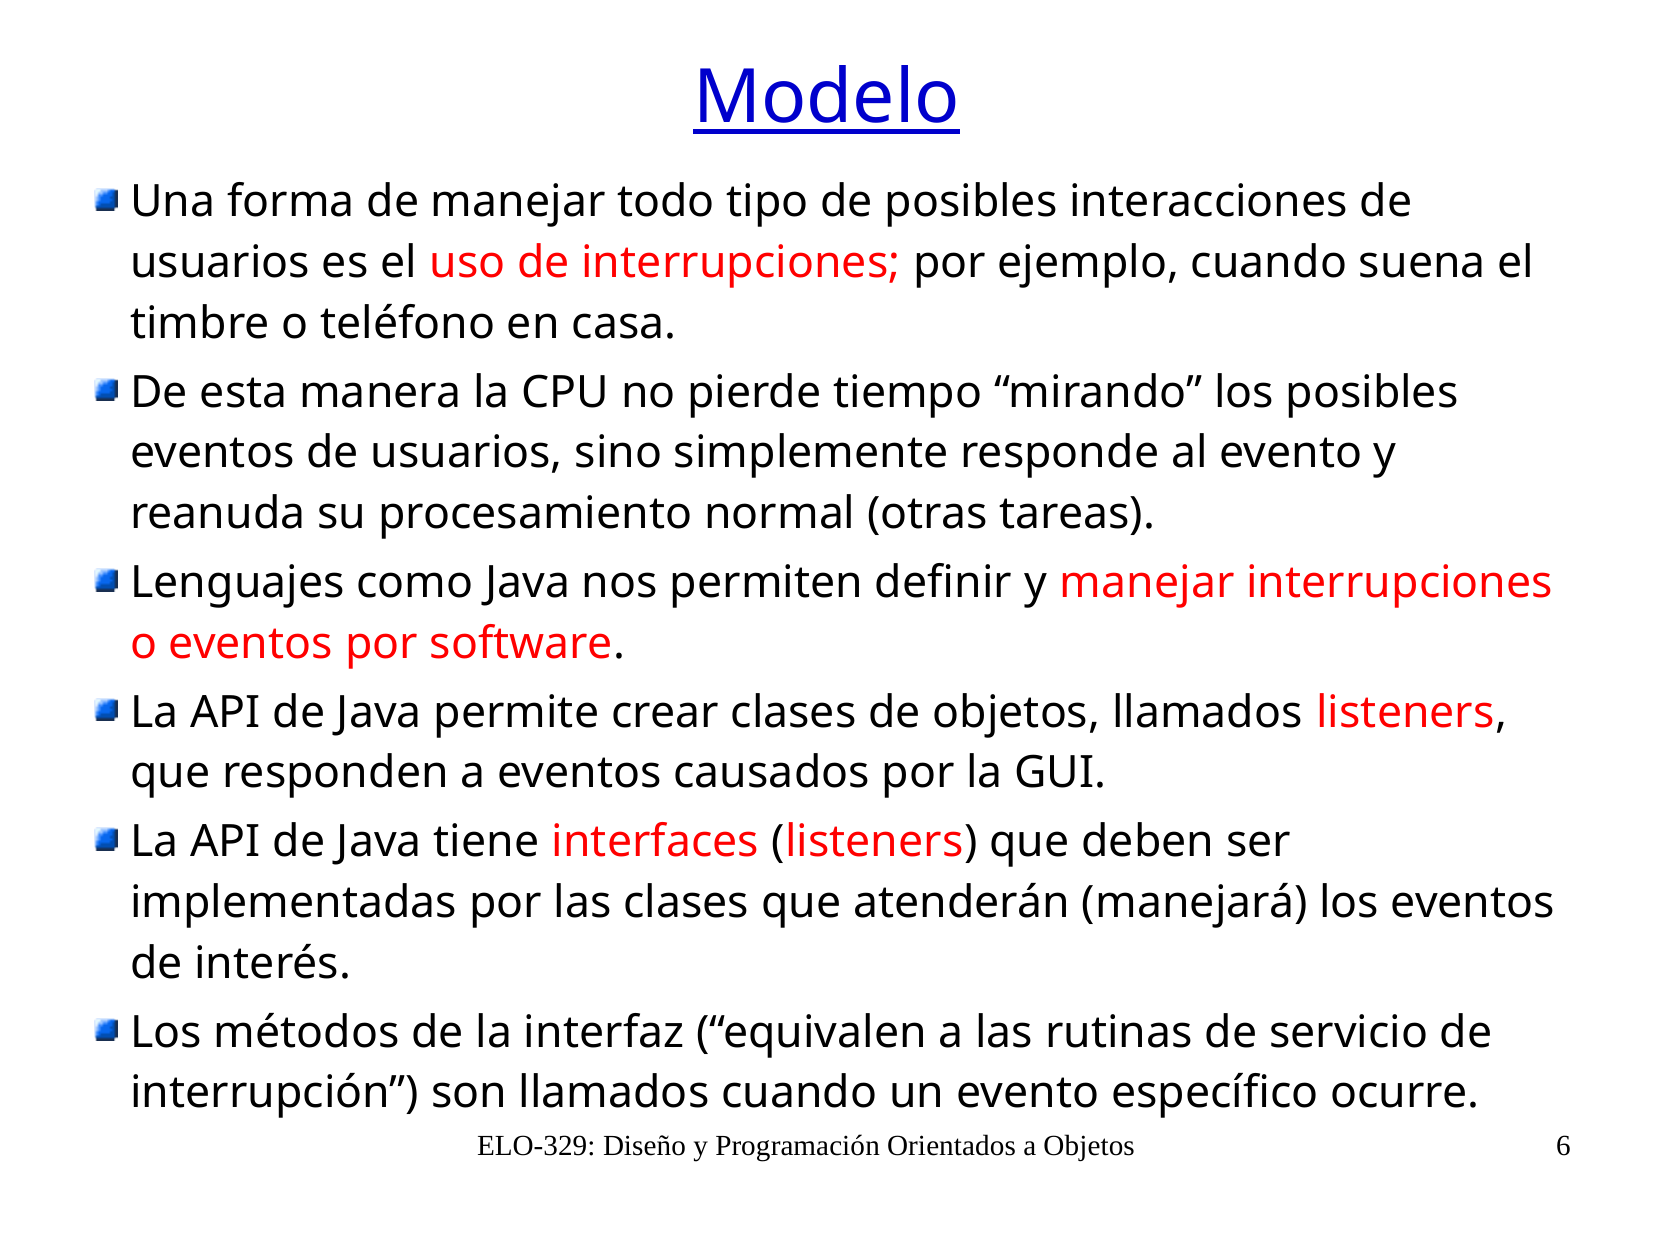

# Modelo
Una forma de manejar todo tipo de posibles interacciones de usuarios es el uso de interrupciones; por ejemplo, cuando suena el timbre o teléfono en casa.
De esta manera la CPU no pierde tiempo “mirando” los posibles eventos de usuarios, sino simplemente responde al evento y reanuda su procesamiento normal (otras tareas).
Lenguajes como Java nos permiten definir y manejar interrupciones o eventos por software.
La API de Java permite crear clases de objetos, llamados listeners, que responden a eventos causados por la GUI.
La API de Java tiene interfaces (listeners) que deben ser implementadas por las clases que atenderán (manejará) los eventos de interés.
Los métodos de la interfaz (“equivalen a las rutinas de servicio de interrupción”) son llamados cuando un evento específico ocurre.
6